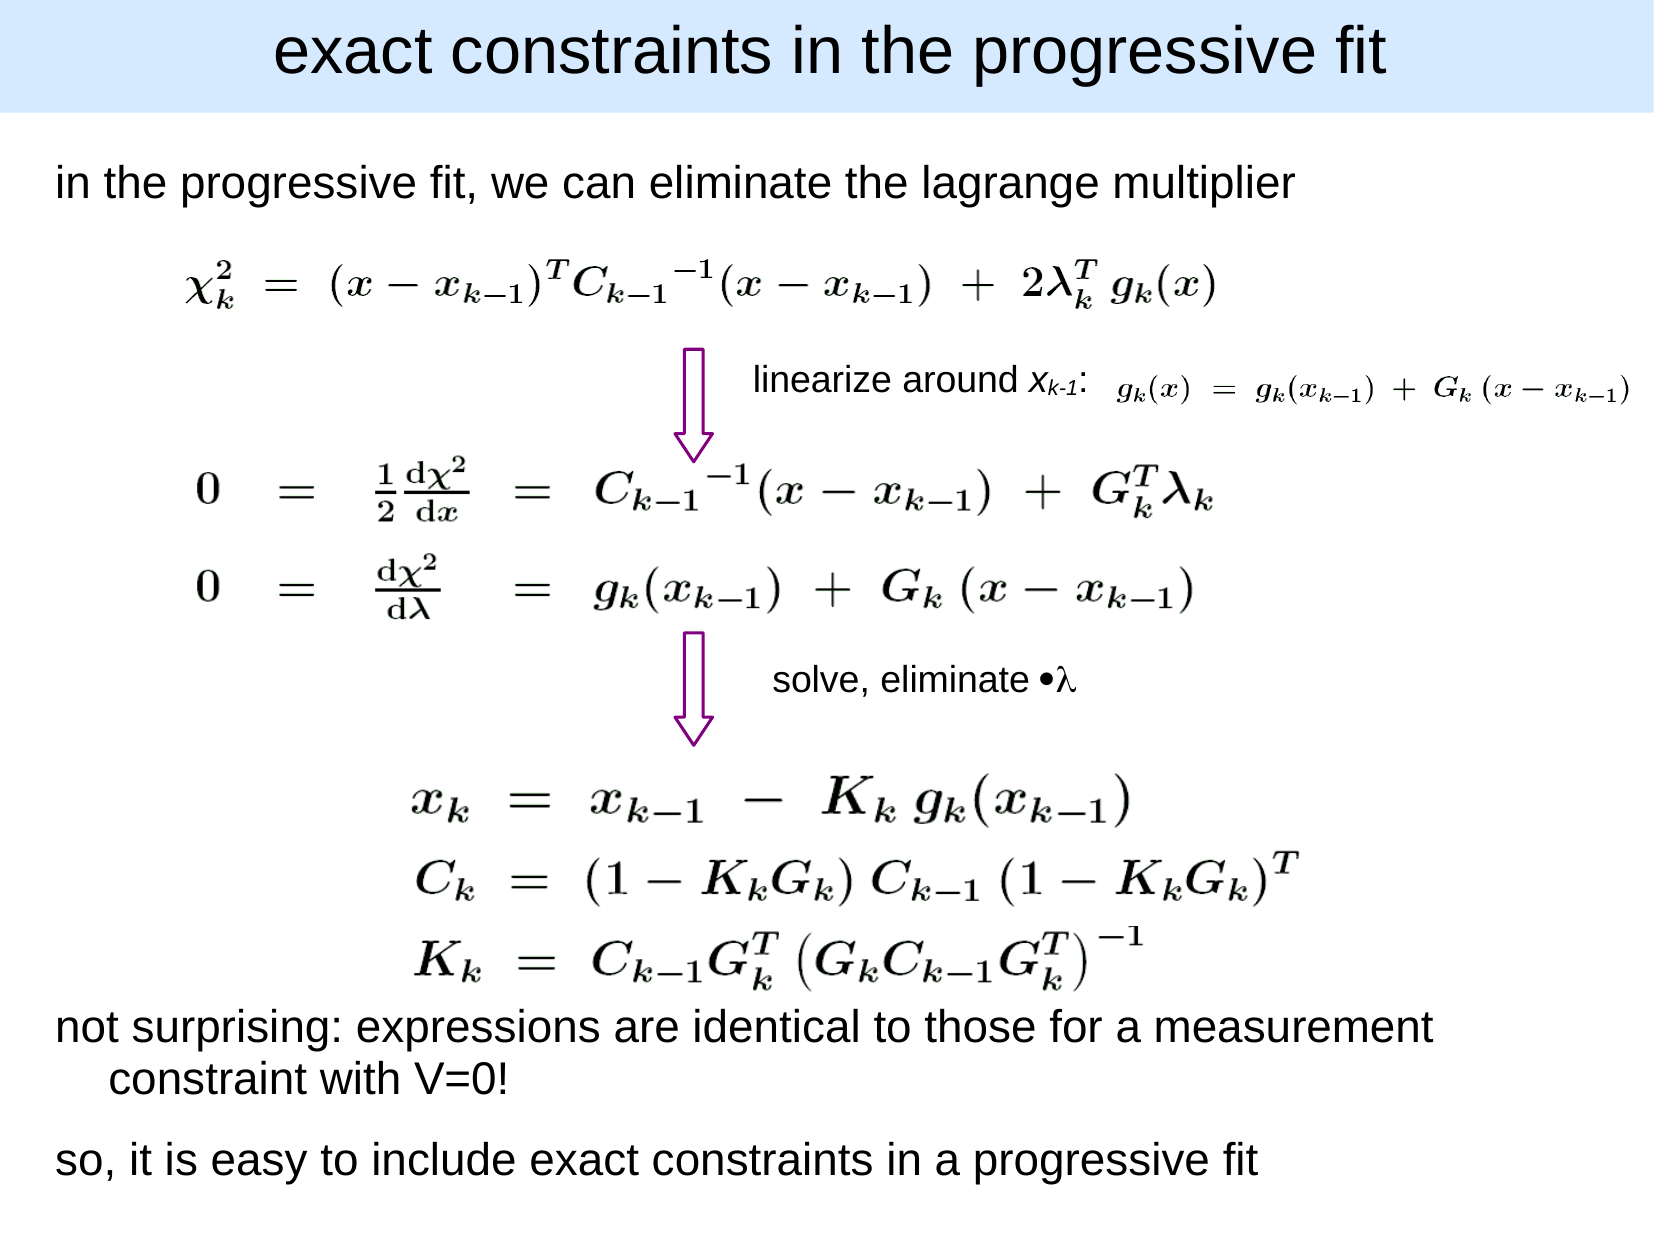

# exact constraints in the progressive fit
in the progressive fit, we can eliminate the lagrange multiplier
linearize around xk-1:
solve, eliminate 
not surprising: expressions are identical to those for a measurement constraint with V=0!
so, it is easy to include exact constraints in a progressive fit